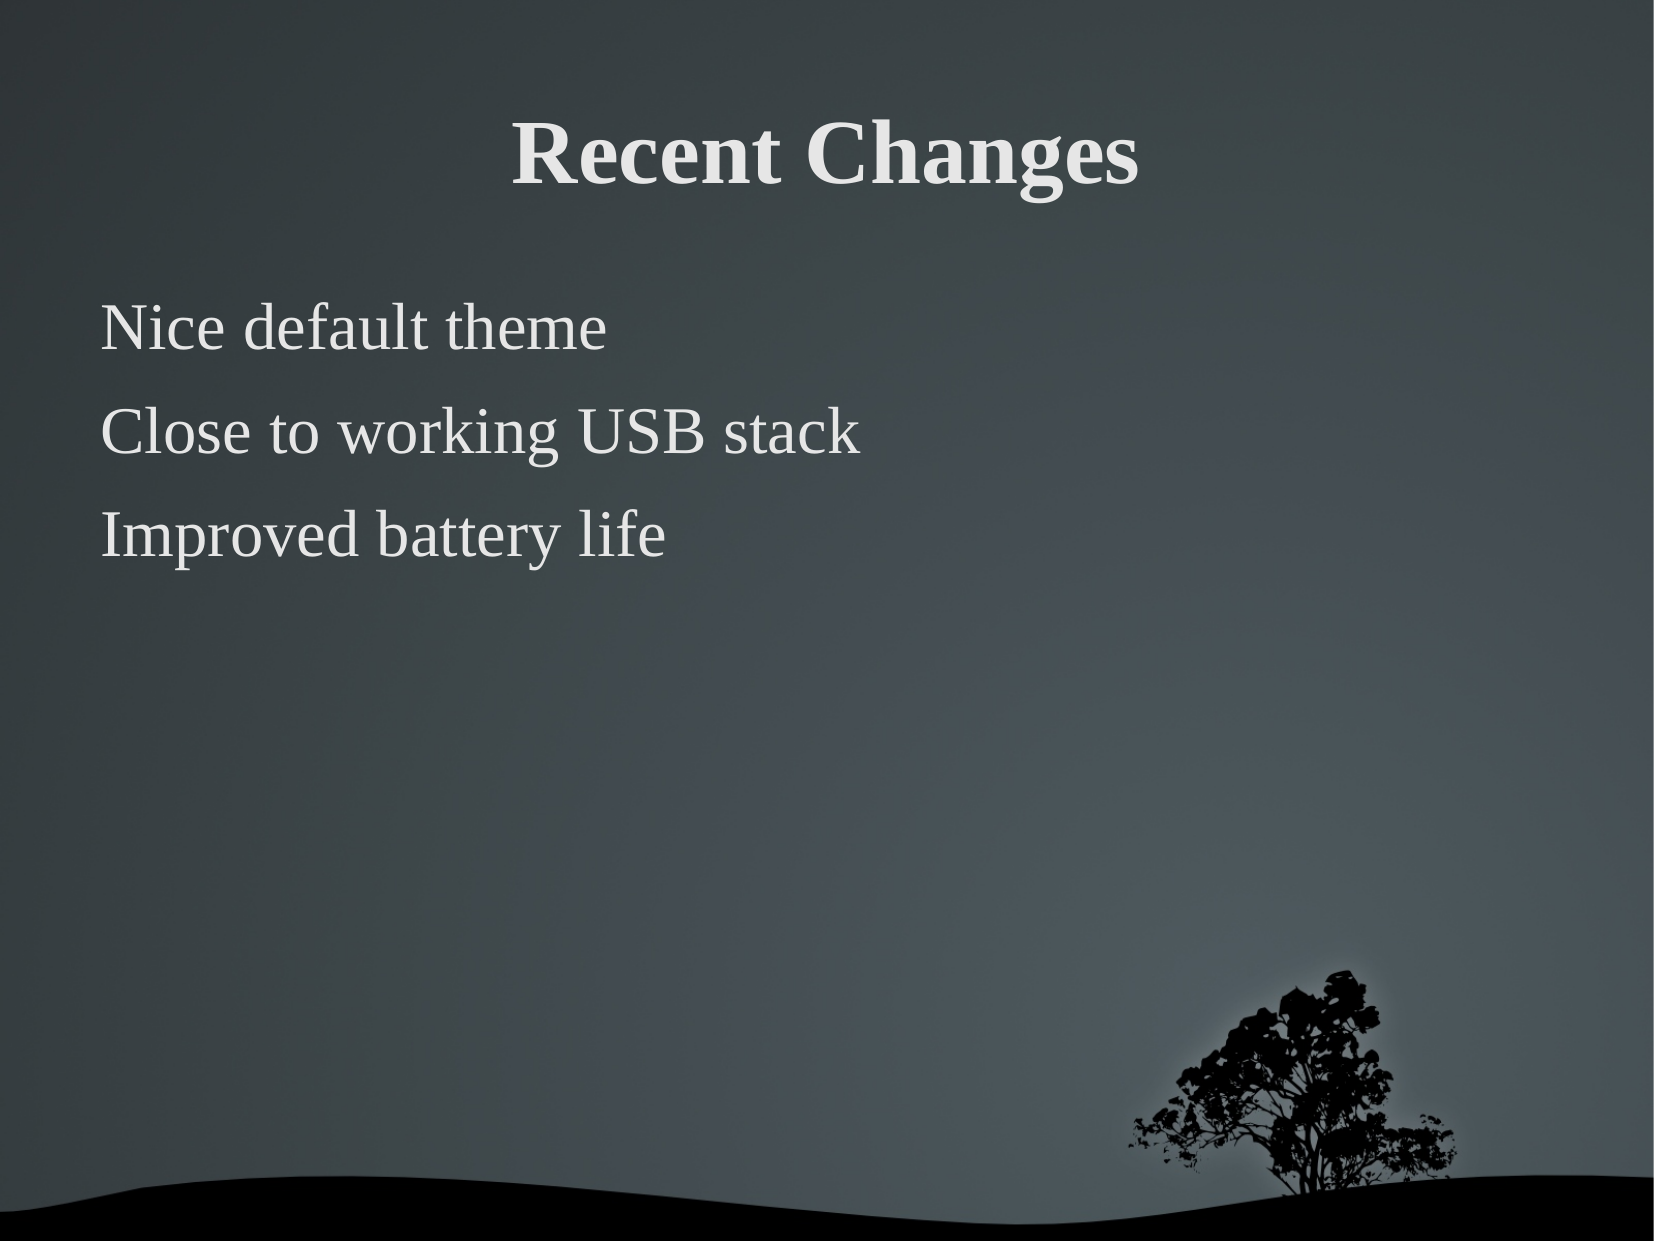

# Recent Changes
Nice default theme
Close to working USB stack
Improved battery life